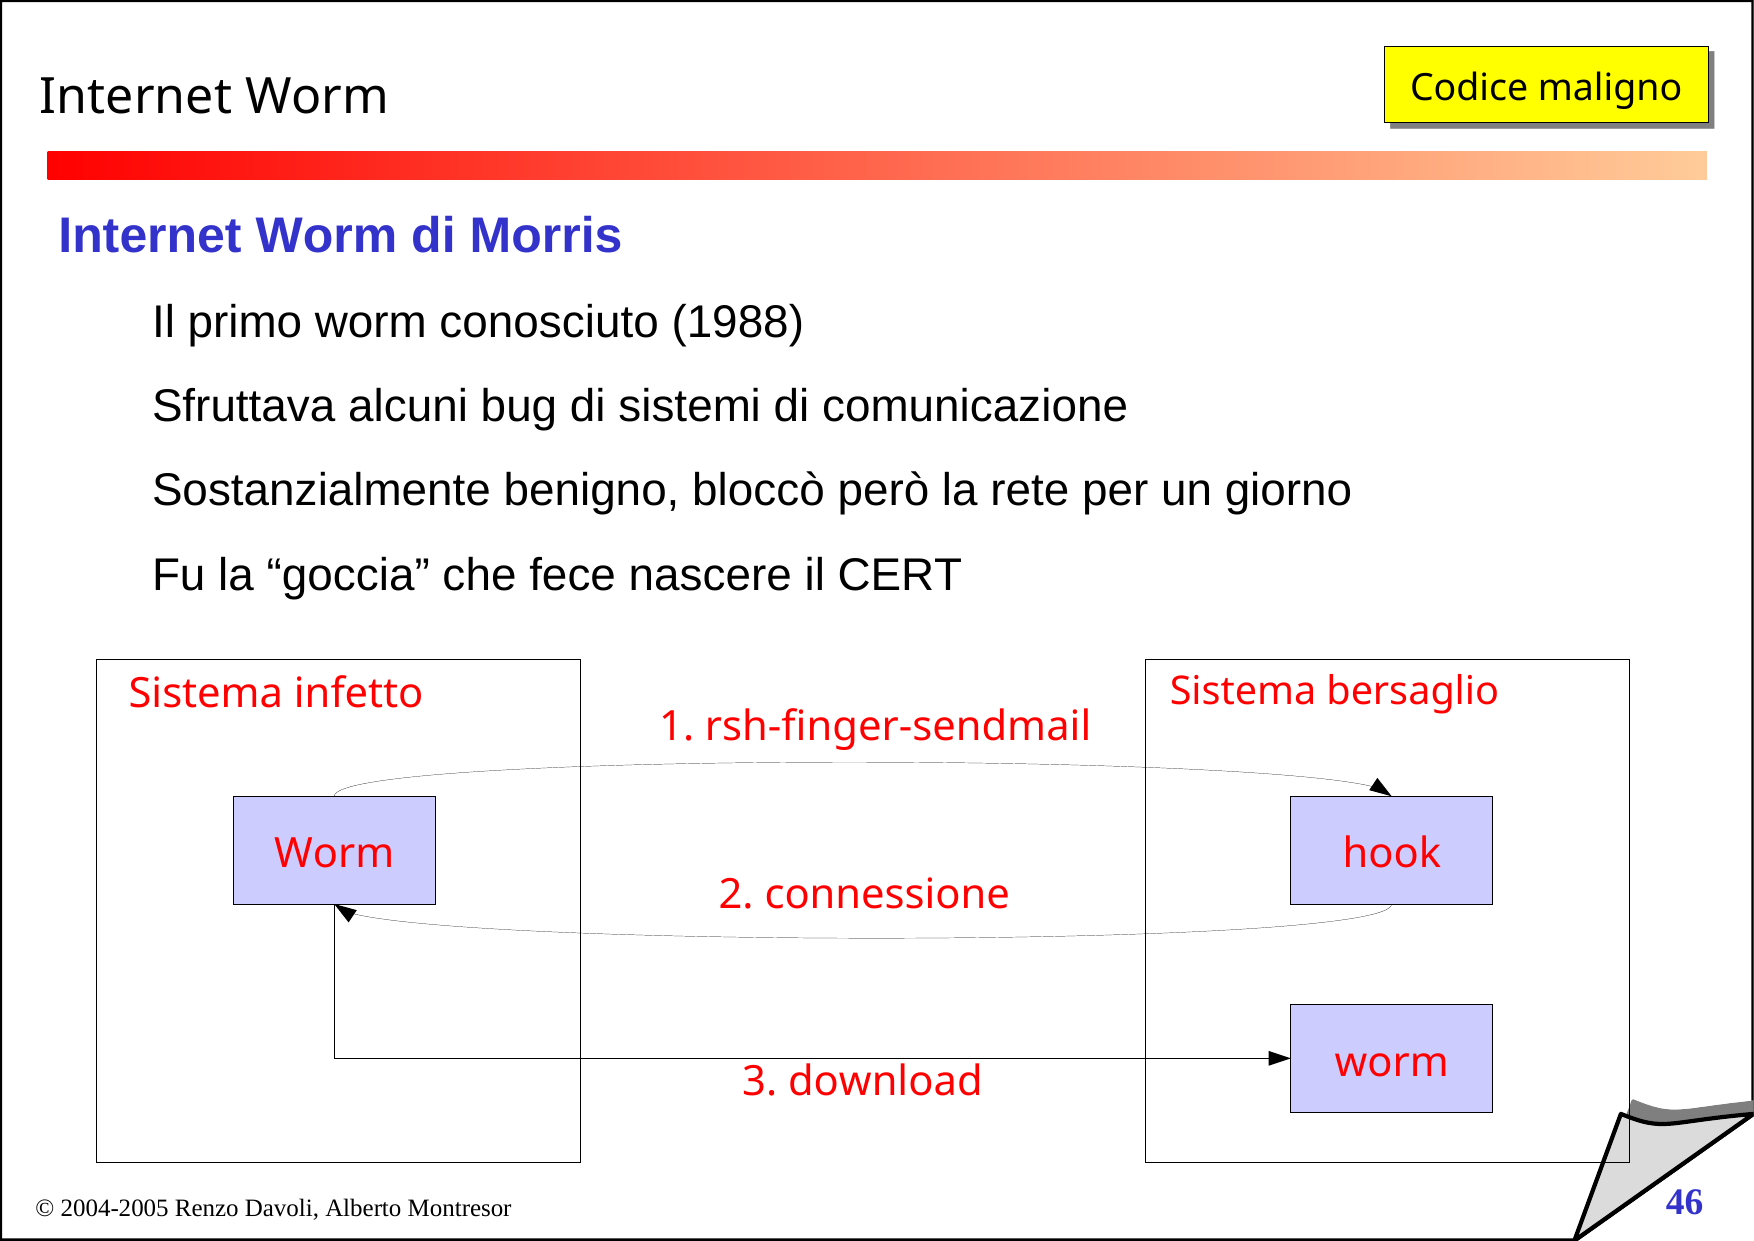

Codice maligno
# Internet Worm
Internet Worm di Morris
Il primo worm conosciuto (1988)
Sfruttava alcuni bug di sistemi di comunicazione
Sostanzialmente benigno, bloccò però la rete per un giorno
Fu la “goccia” che fece nascere il CERT
Sistema infetto
Sistema bersaglio
1. rsh-finger-sendmail
Worm
hook
2. connessione
worm
3. download